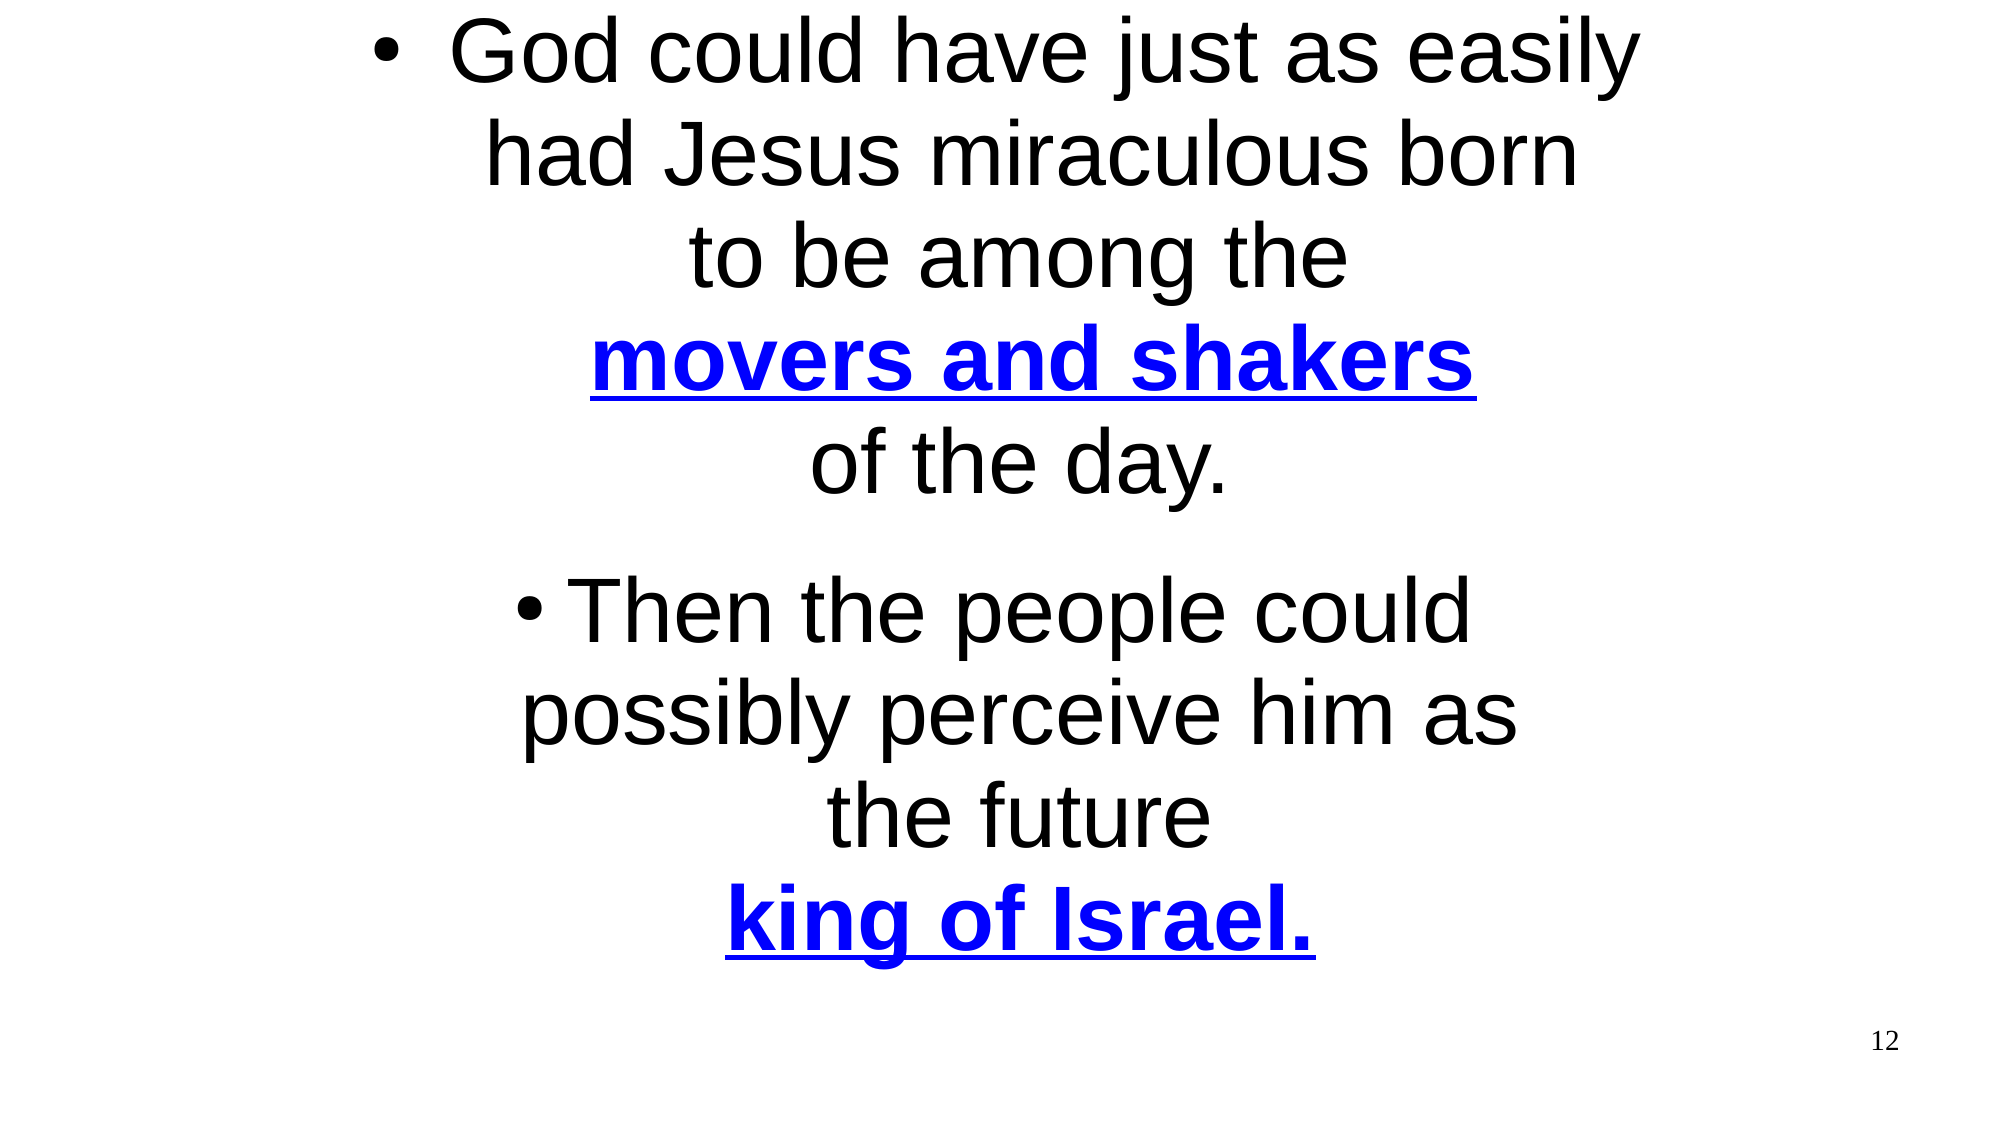

# God could have just as easily had Jesus miraculous born to be among the movers and shakers of the day.
Then the people could
possibly perceive him as
the future
king of Israel.
12